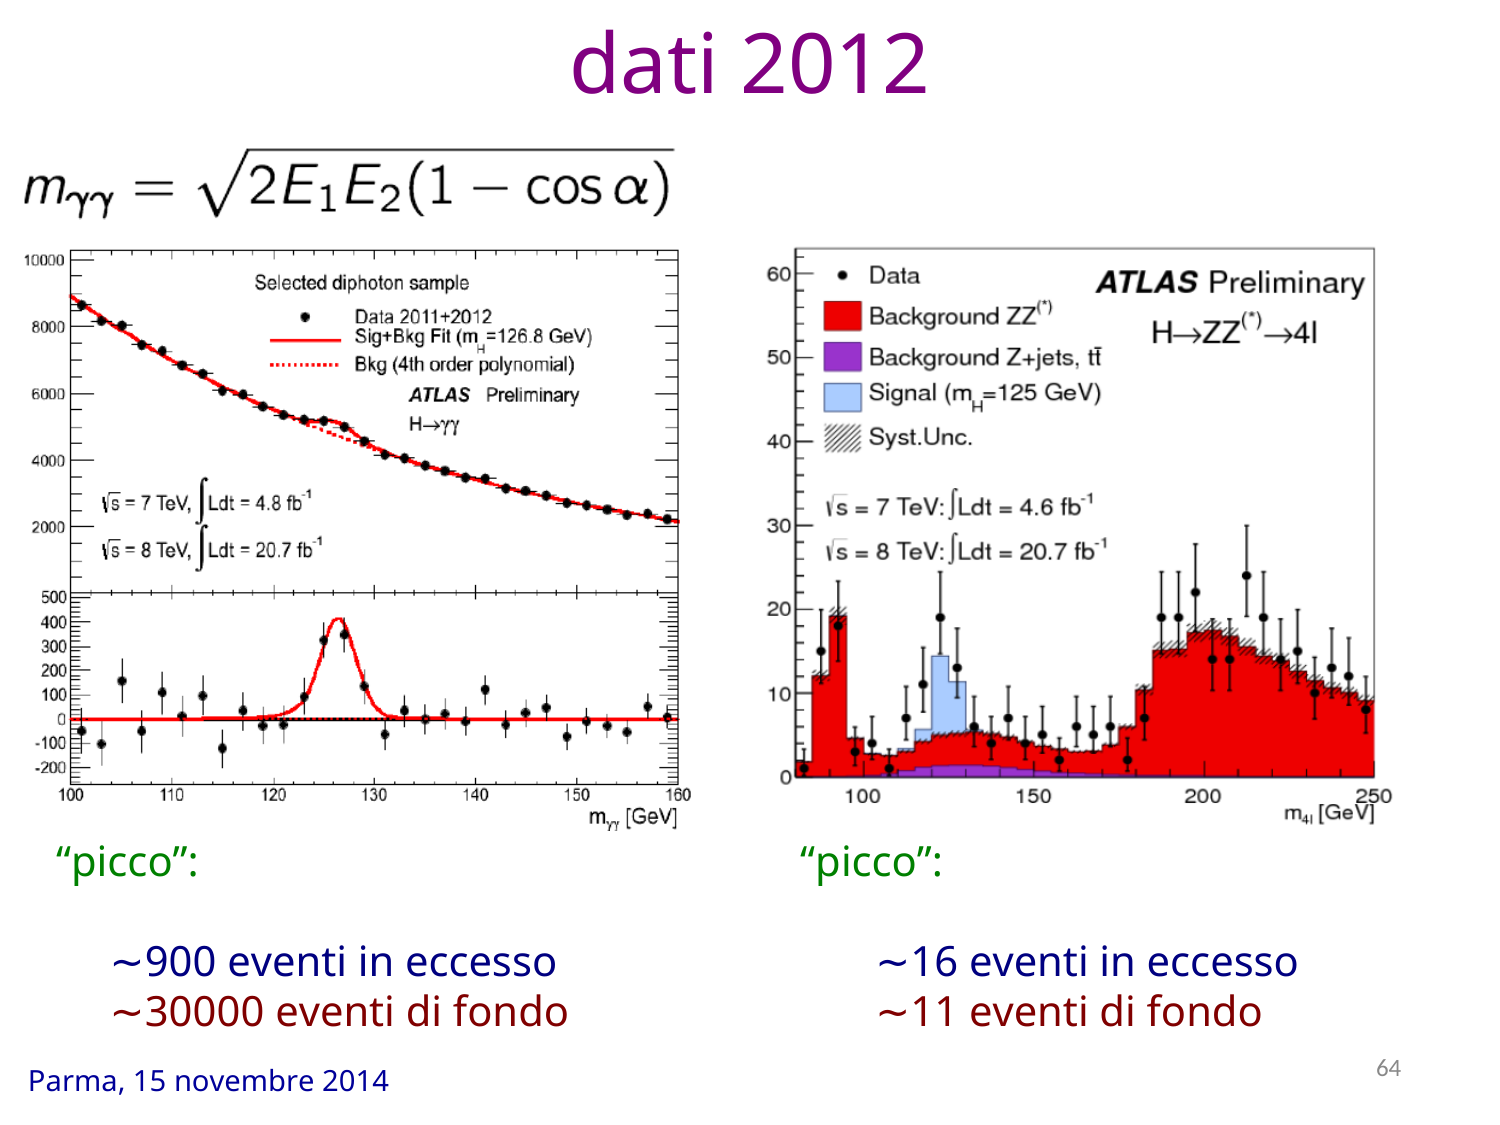

dati 2012
“picco”:
 ∼900 eventi in eccesso
 ∼30000 eventi di fondo
“picco”:
 ∼16 eventi in eccesso
 ∼11 eventi di fondo
64